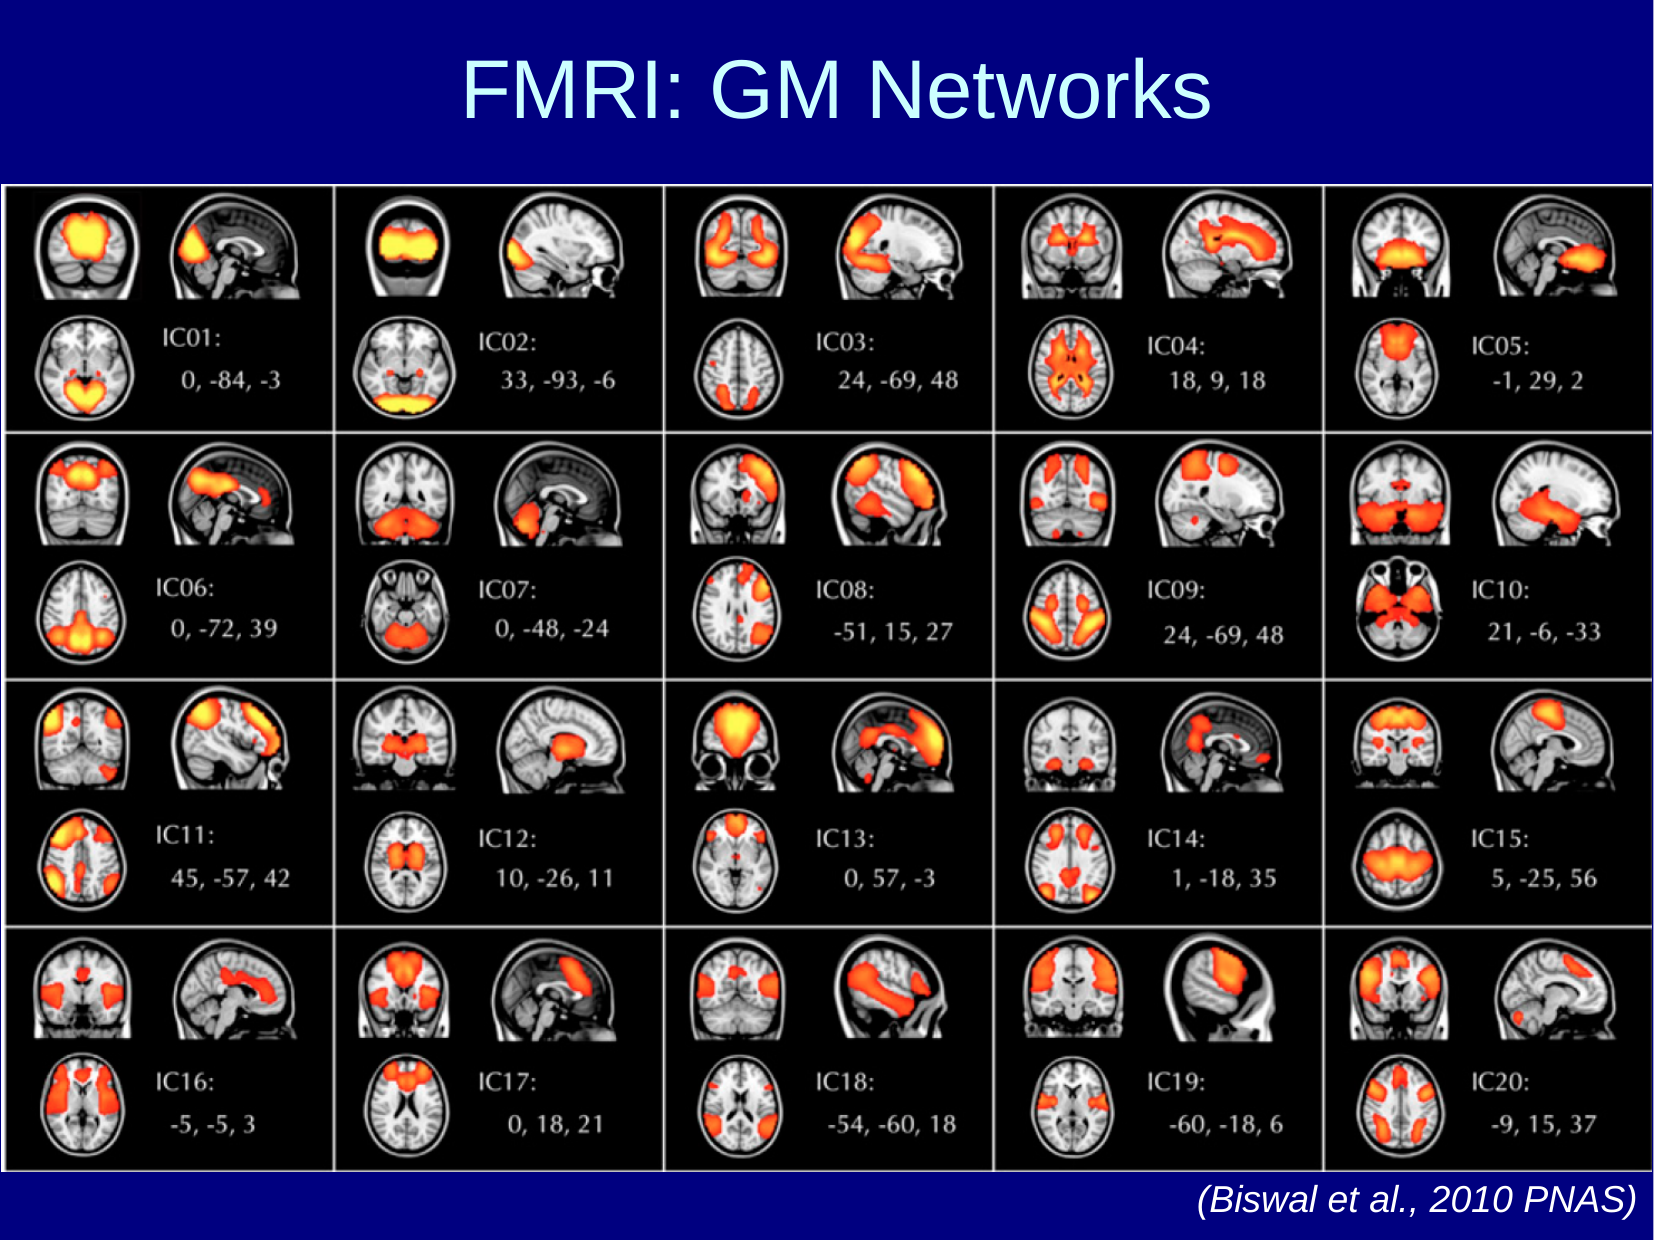

# FMRI: GM Networks
(Biswal et al., 2010 PNAS)